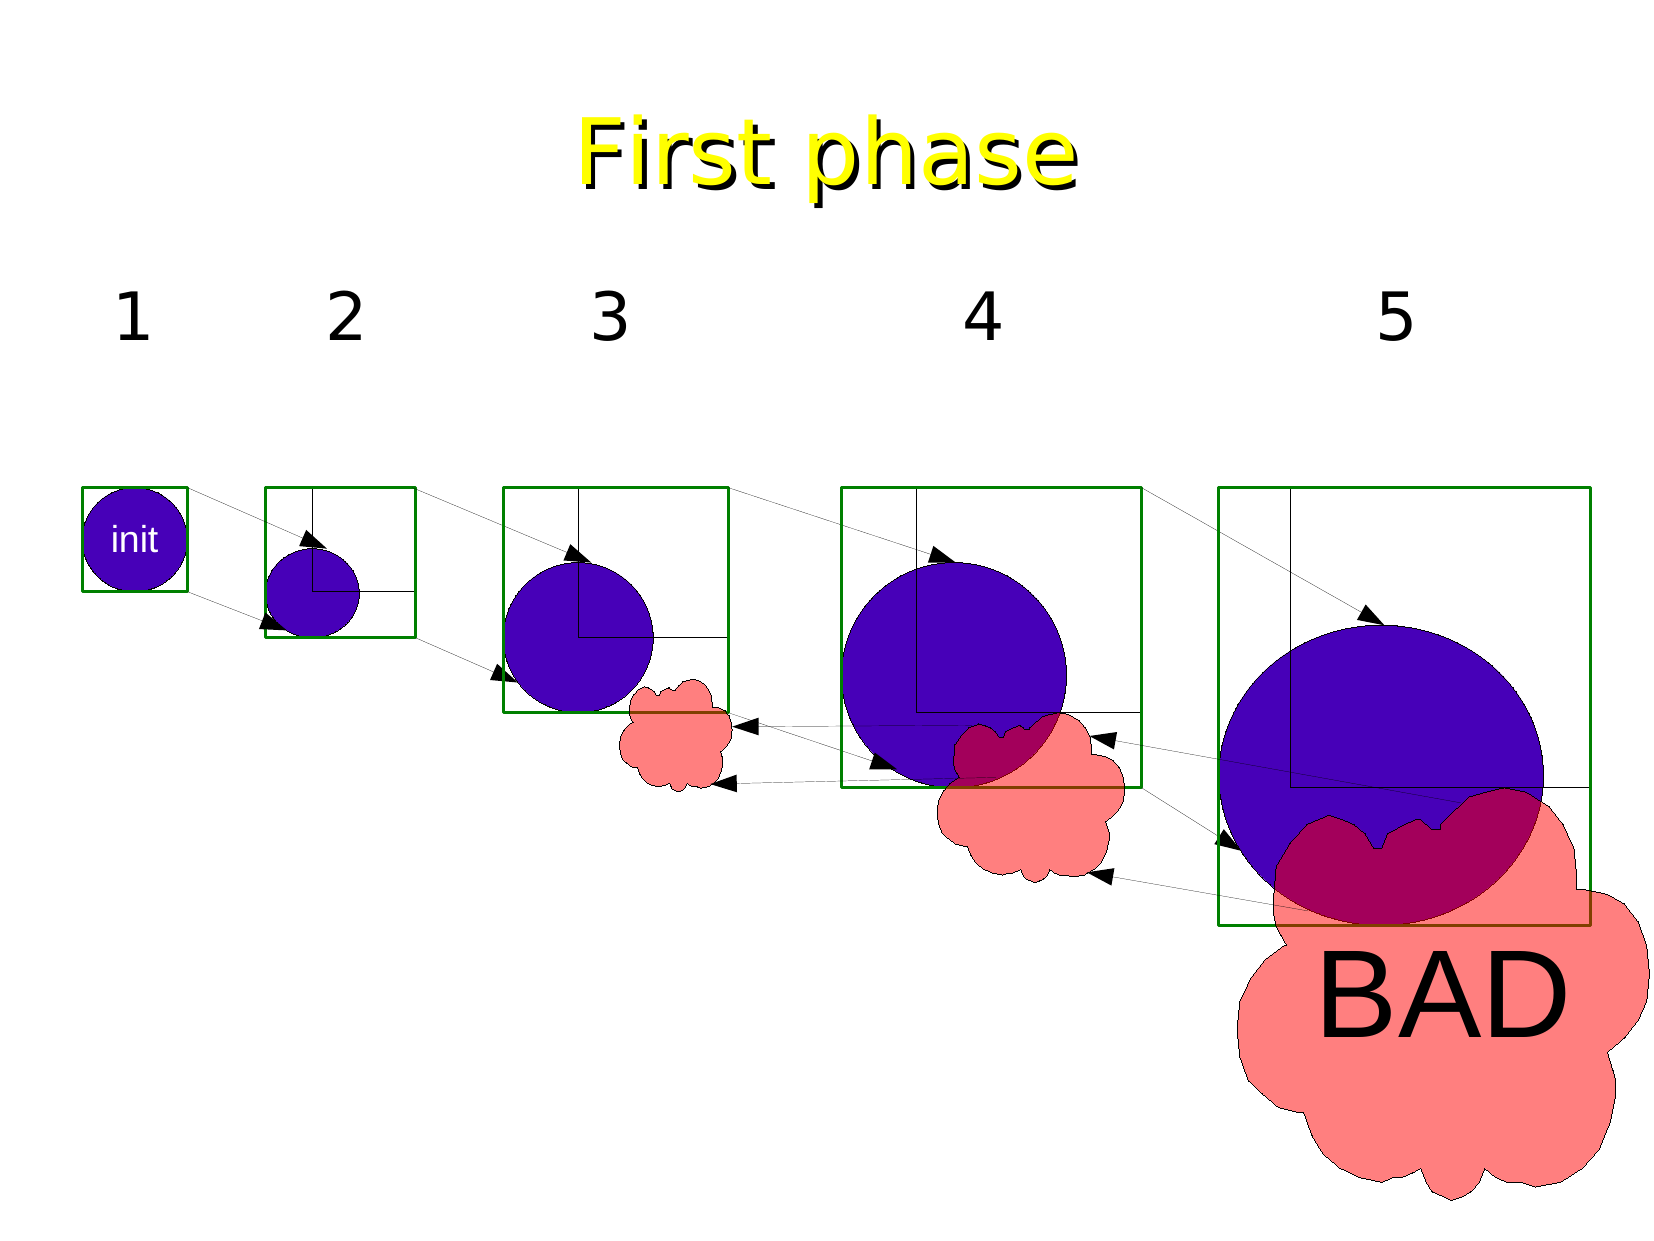

# First phase
1
2
3
4
5
init
BAD